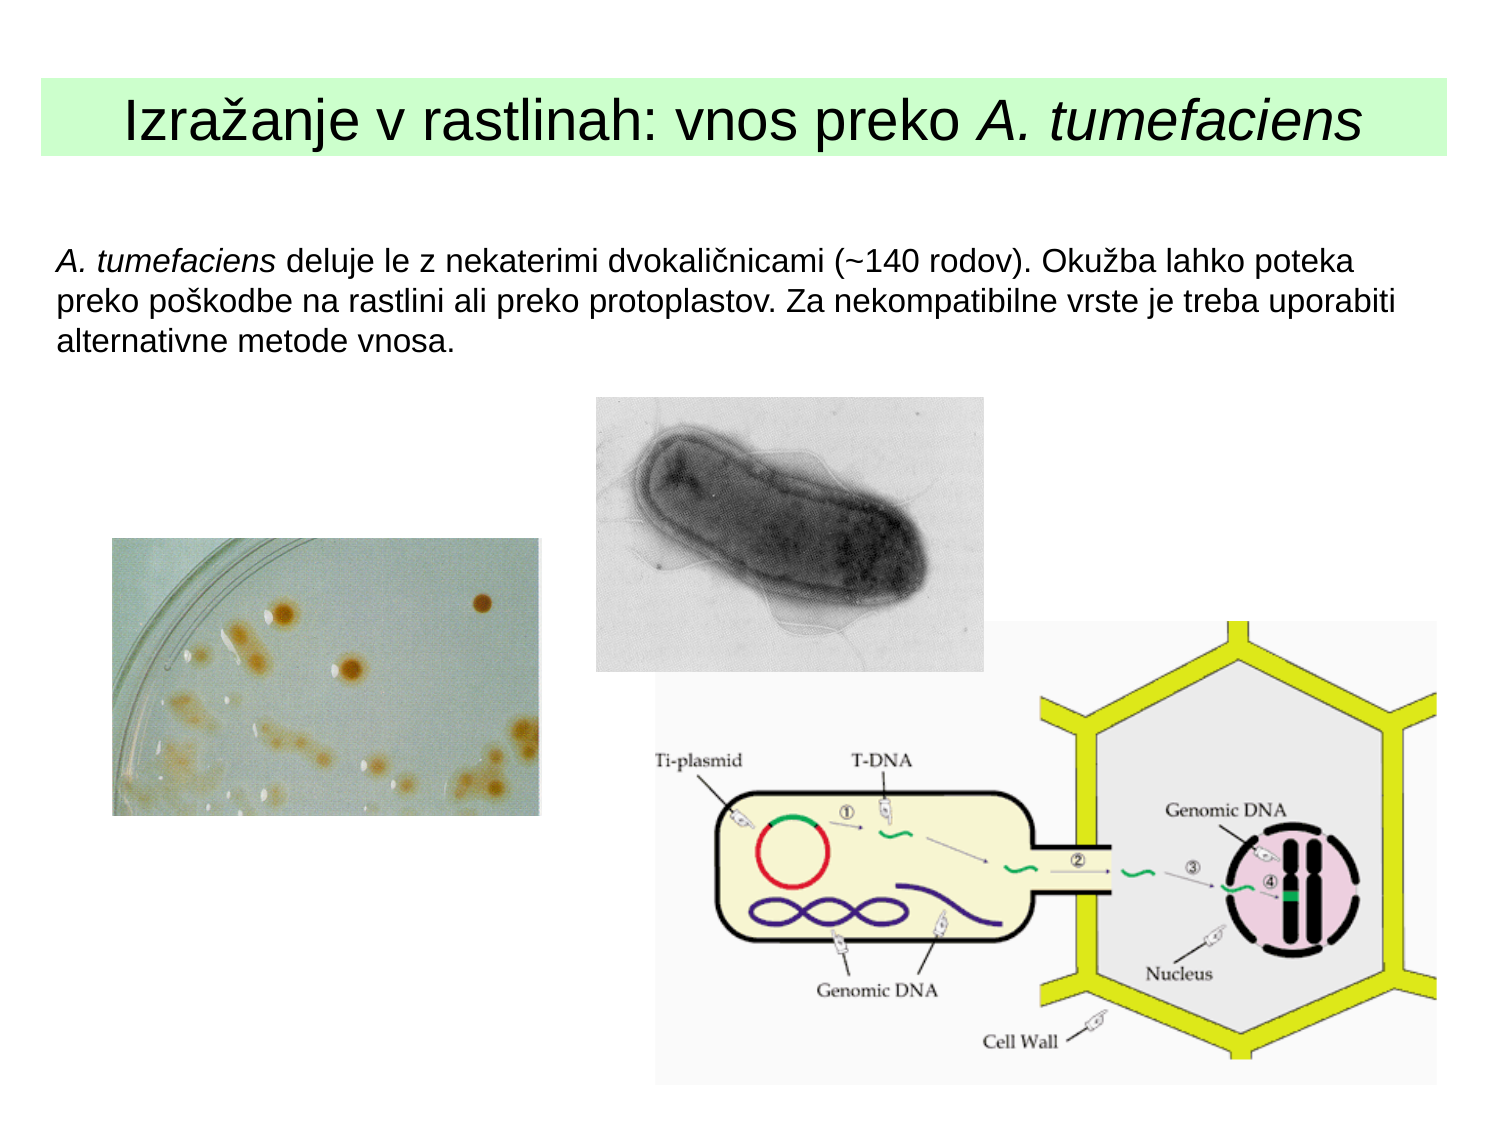

# Izražanje v rastlinah: vnos preko A. tumefaciens
A. tumefaciens deluje le z nekaterimi dvokaličnicami (~140 rodov). Okužba lahko poteka preko poškodbe na rastlini ali preko protoplastov. Za nekompatibilne vrste je treba uporabiti alternativne metode vnosa.